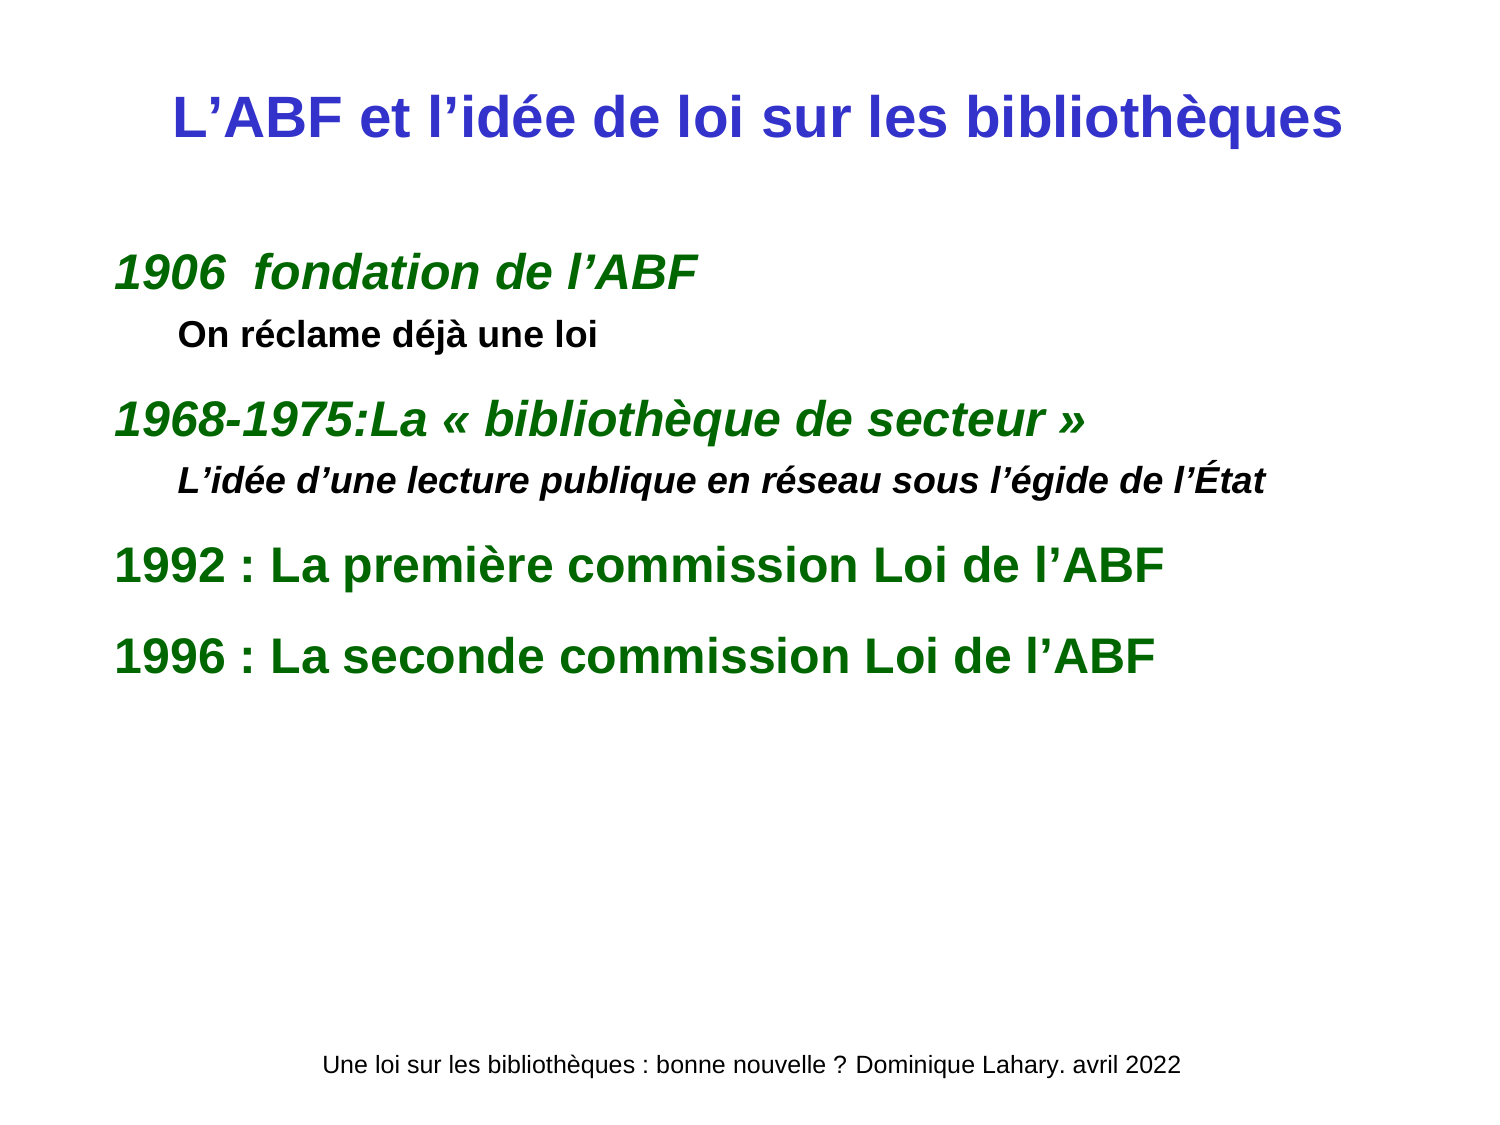

# L’ABF et l’idée de loi sur les bibliothèques
1906 fondation de l’ABF
	On réclame déjà une loi
1968-1975:La « bibliothèque de secteur »
	L’idée d’une lecture publique en réseau sous l’égide de l’État
1992 : La première commission Loi de l’ABF
1996 : La seconde commission Loi de l’ABF
Une loi sur les bibliothèques : bonne nouvelle ? Dominique Lahary. avril 2022